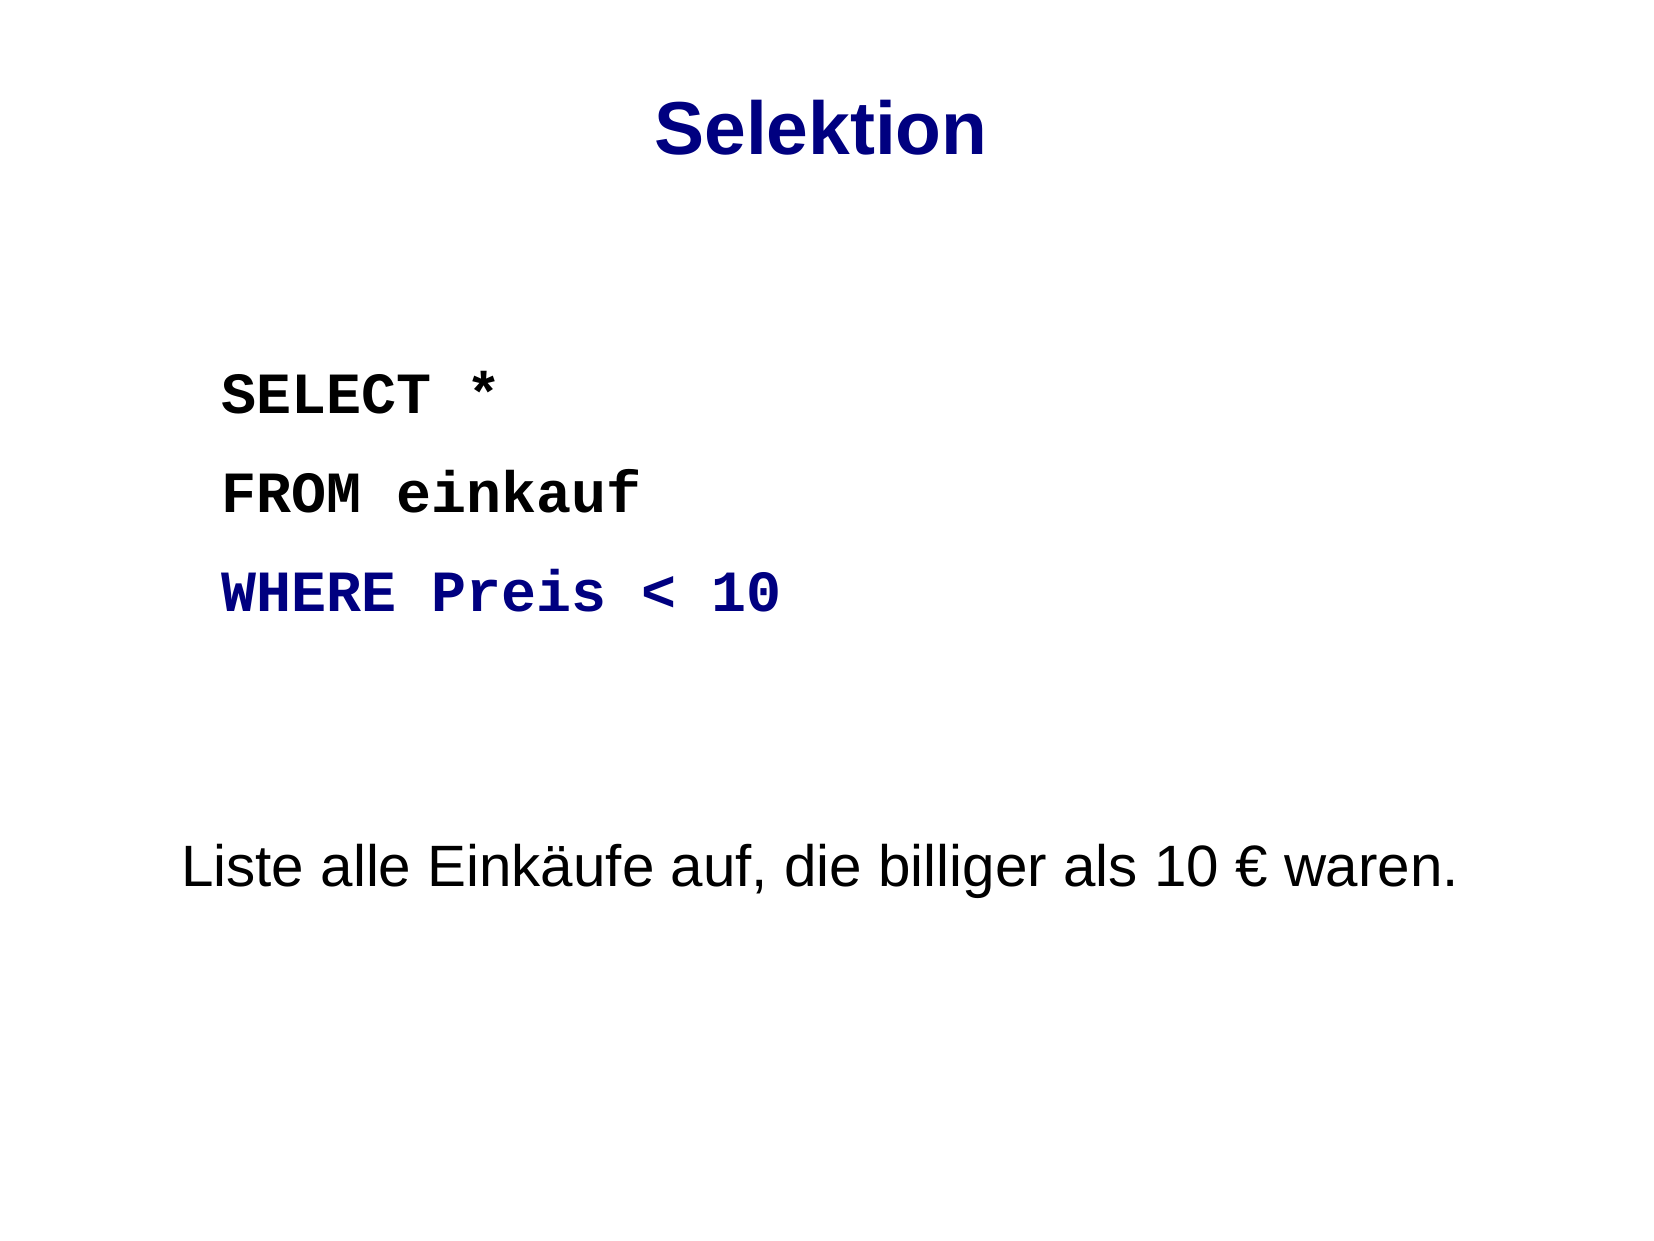

# Selektion
SELECT *
FROM einkauf
WHERE Preis < 10
Liste alle Einkäufe auf, die billiger als 10 € waren.